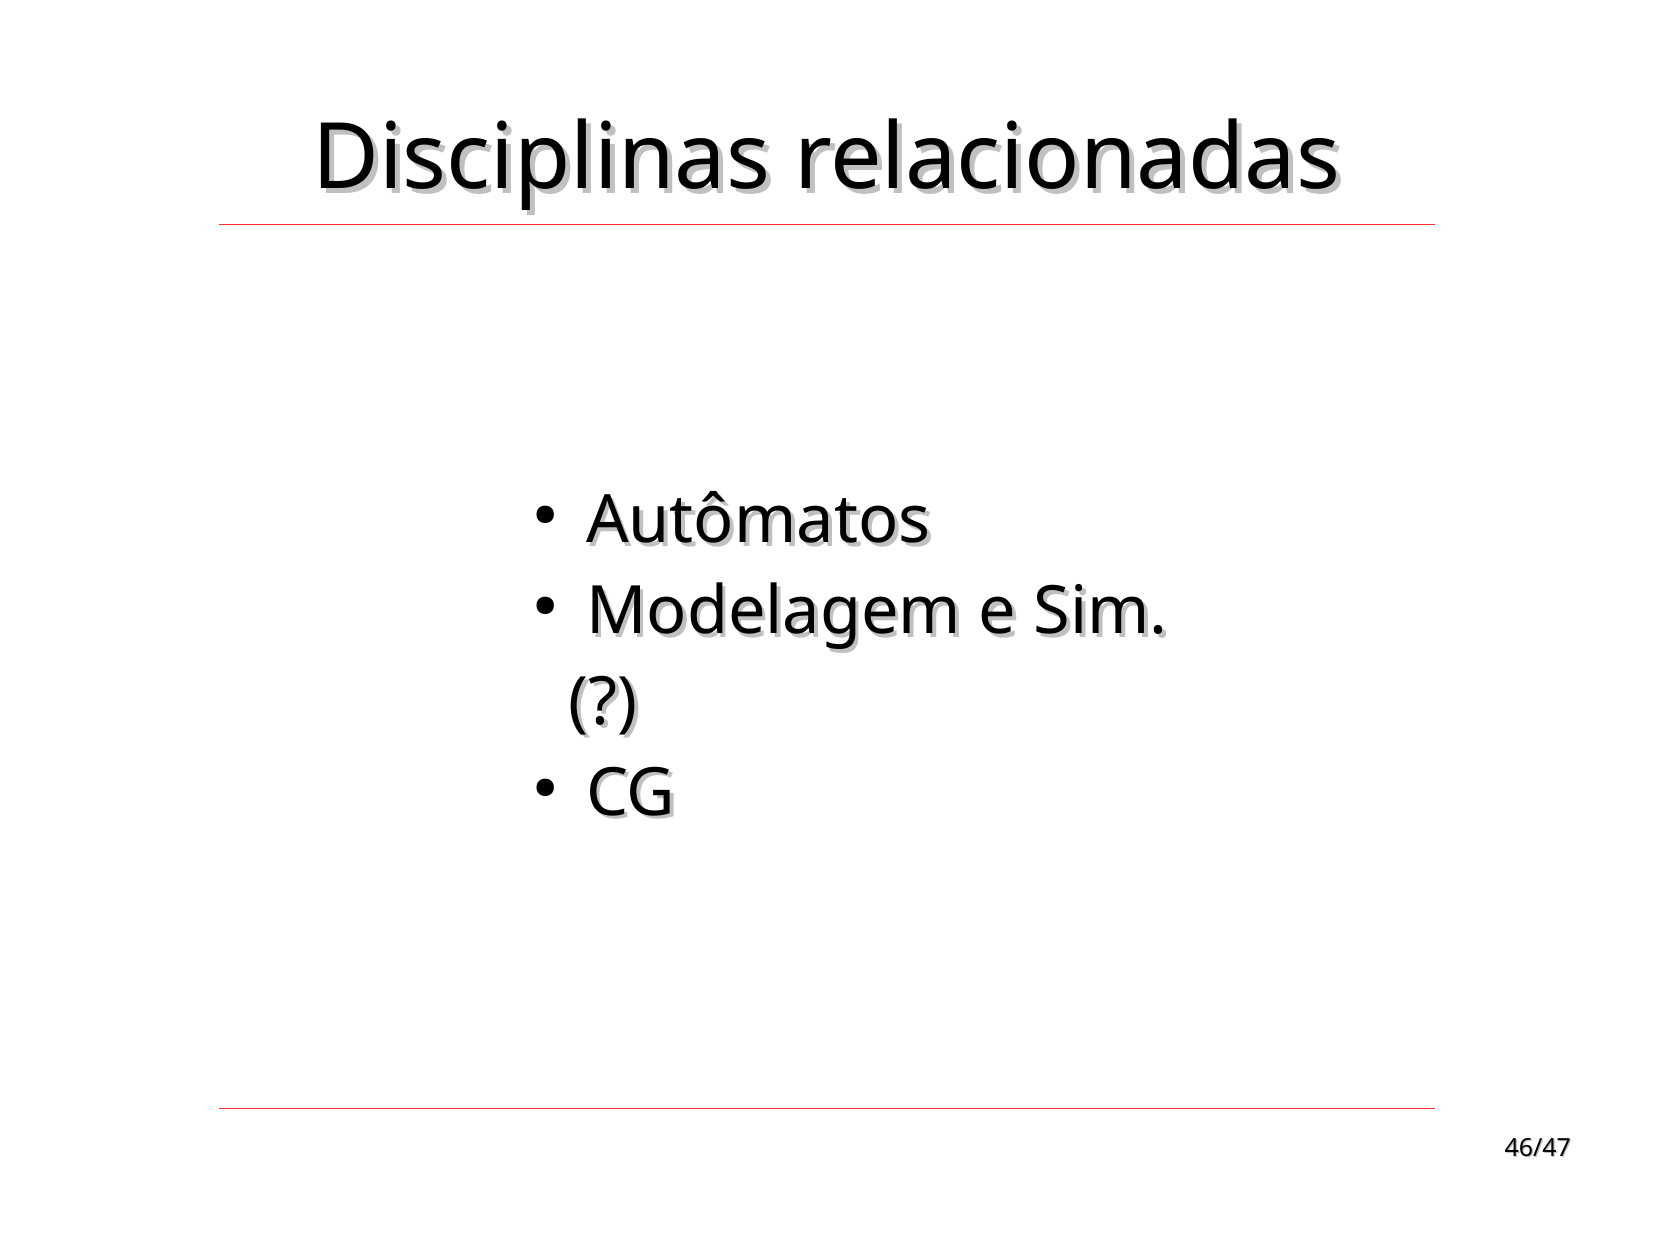

# Disciplinas relacionadas
 Autômatos
 Modelagem e Sim. (?)
 CG
46